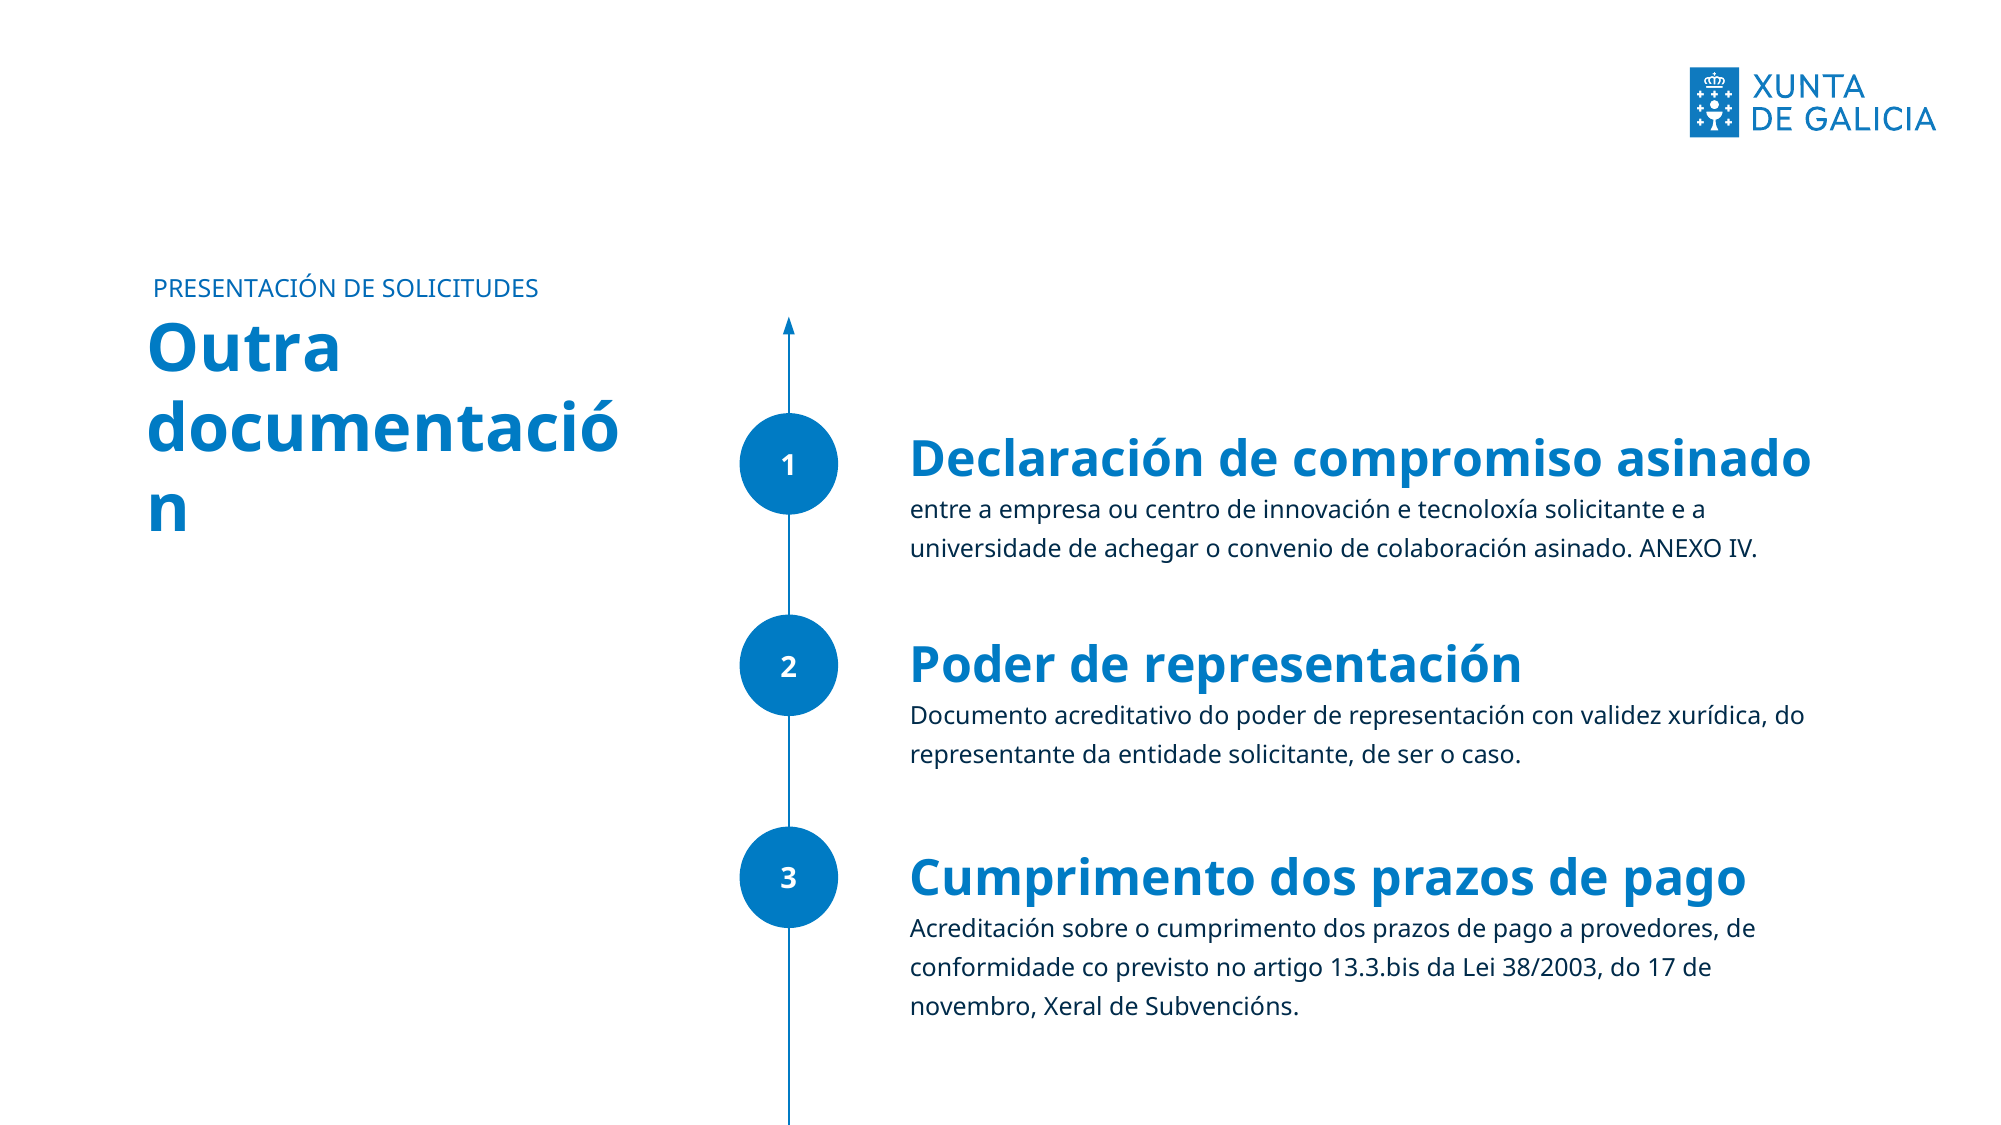

PRESENTACIÓN DE SOLICITUDES
Outra documentación
1
Declaración de compromiso asinado
entre a empresa ou centro de innovación e tecnoloxía solicitante e a universidade de achegar o convenio de colaboración asinado. ANEXO IV.
2
Poder de representación
Documento acreditativo do poder de representación con validez xurídica, do representante da entidade solicitante, de ser o caso.
3
Cumprimento dos prazos de pago
Acreditación sobre o cumprimento dos prazos de pago a provedores, de conformidade co previsto no artigo 13.3.bis da Lei 38/2003, do 17 de novembro, Xeral de Subvencións.